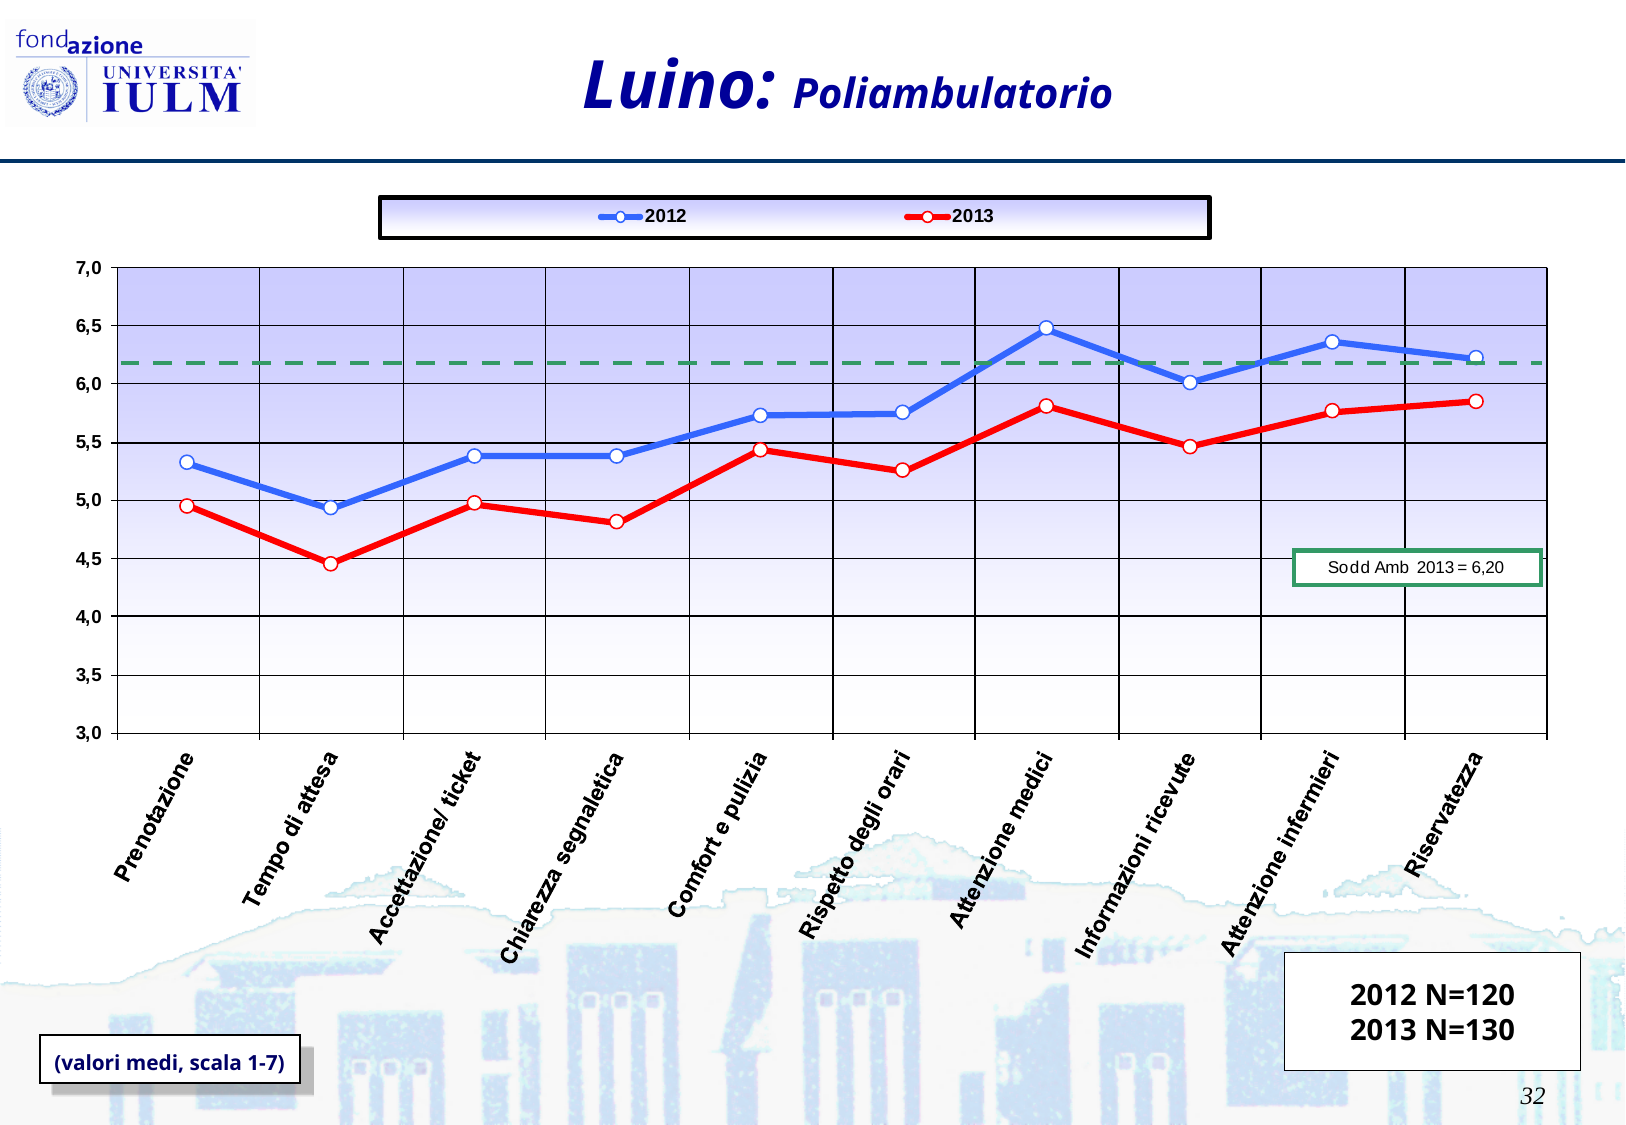

Luino: Poliambulatorio
2012 N=120
2013 N=130
(valori medi, scala 1-7)